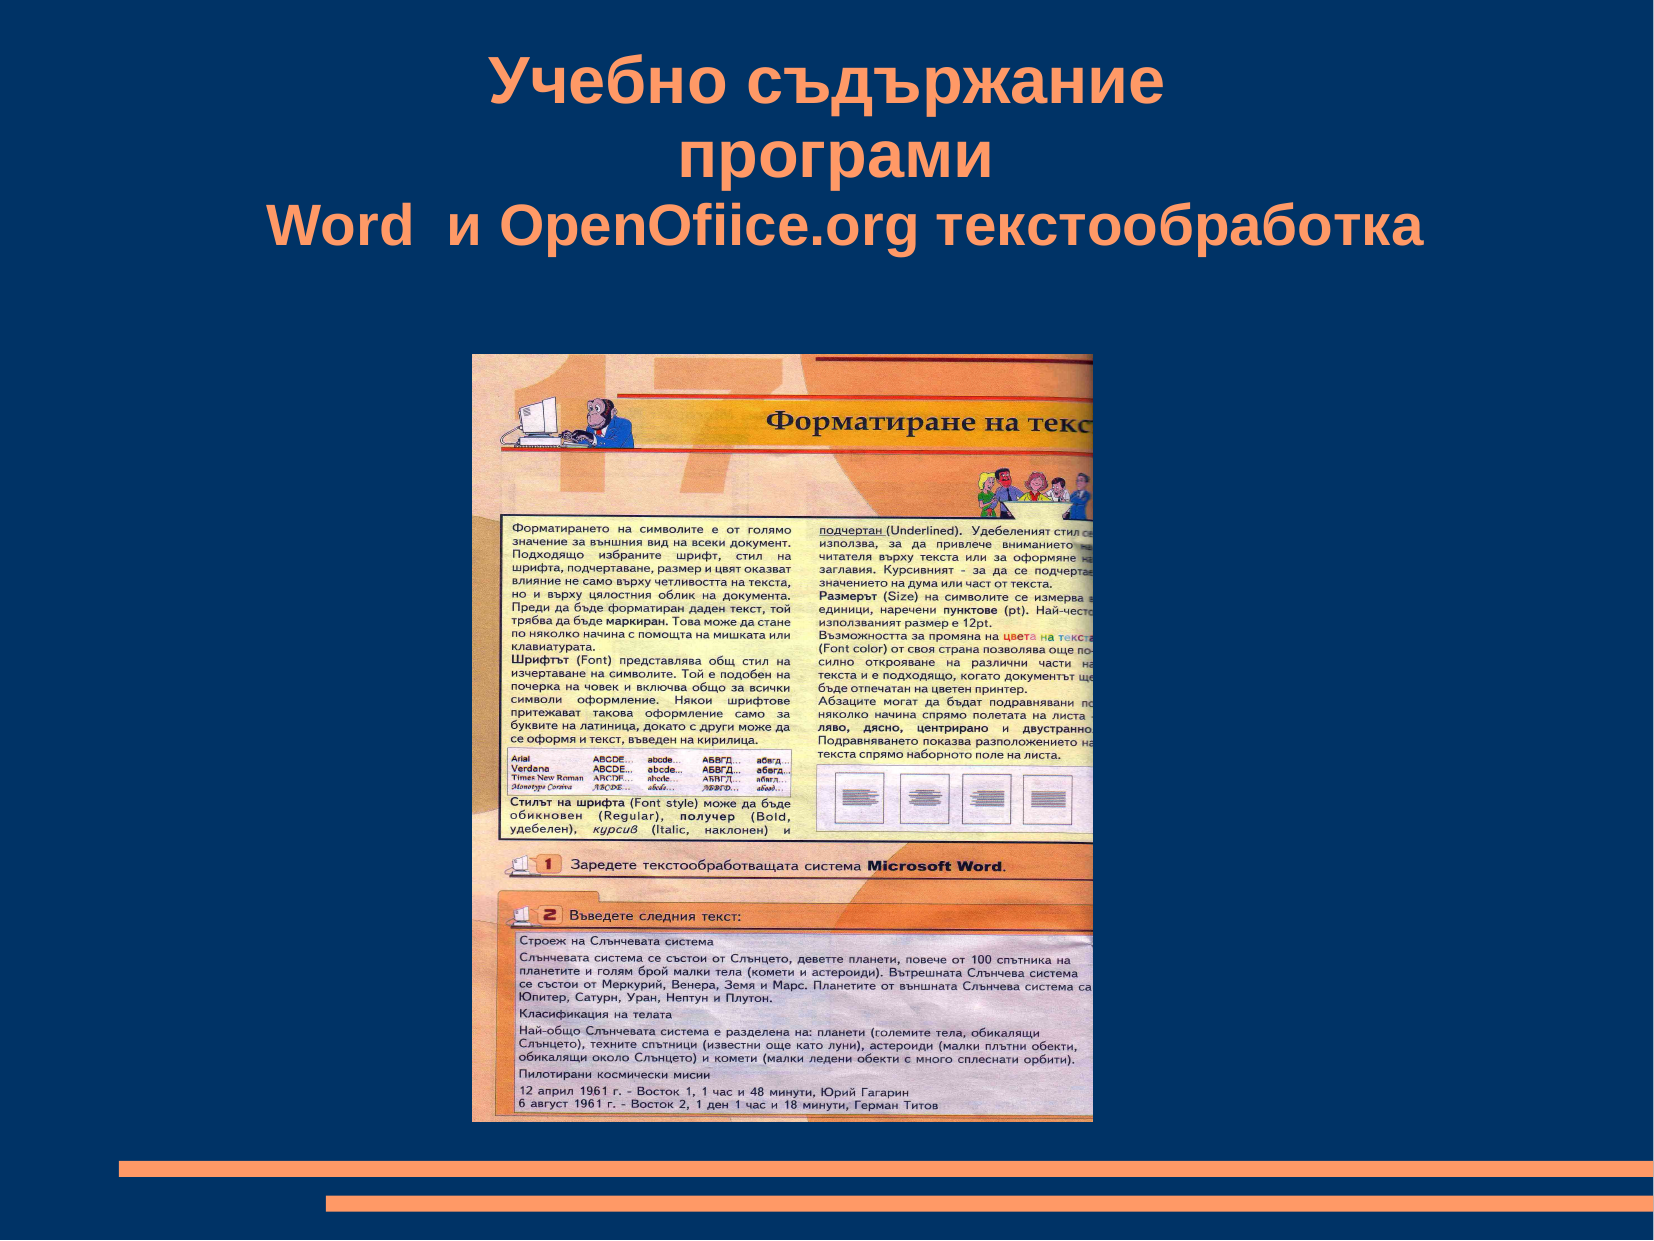

# Учебно съдържание програми Word и OpenOfiice.org текстообработка